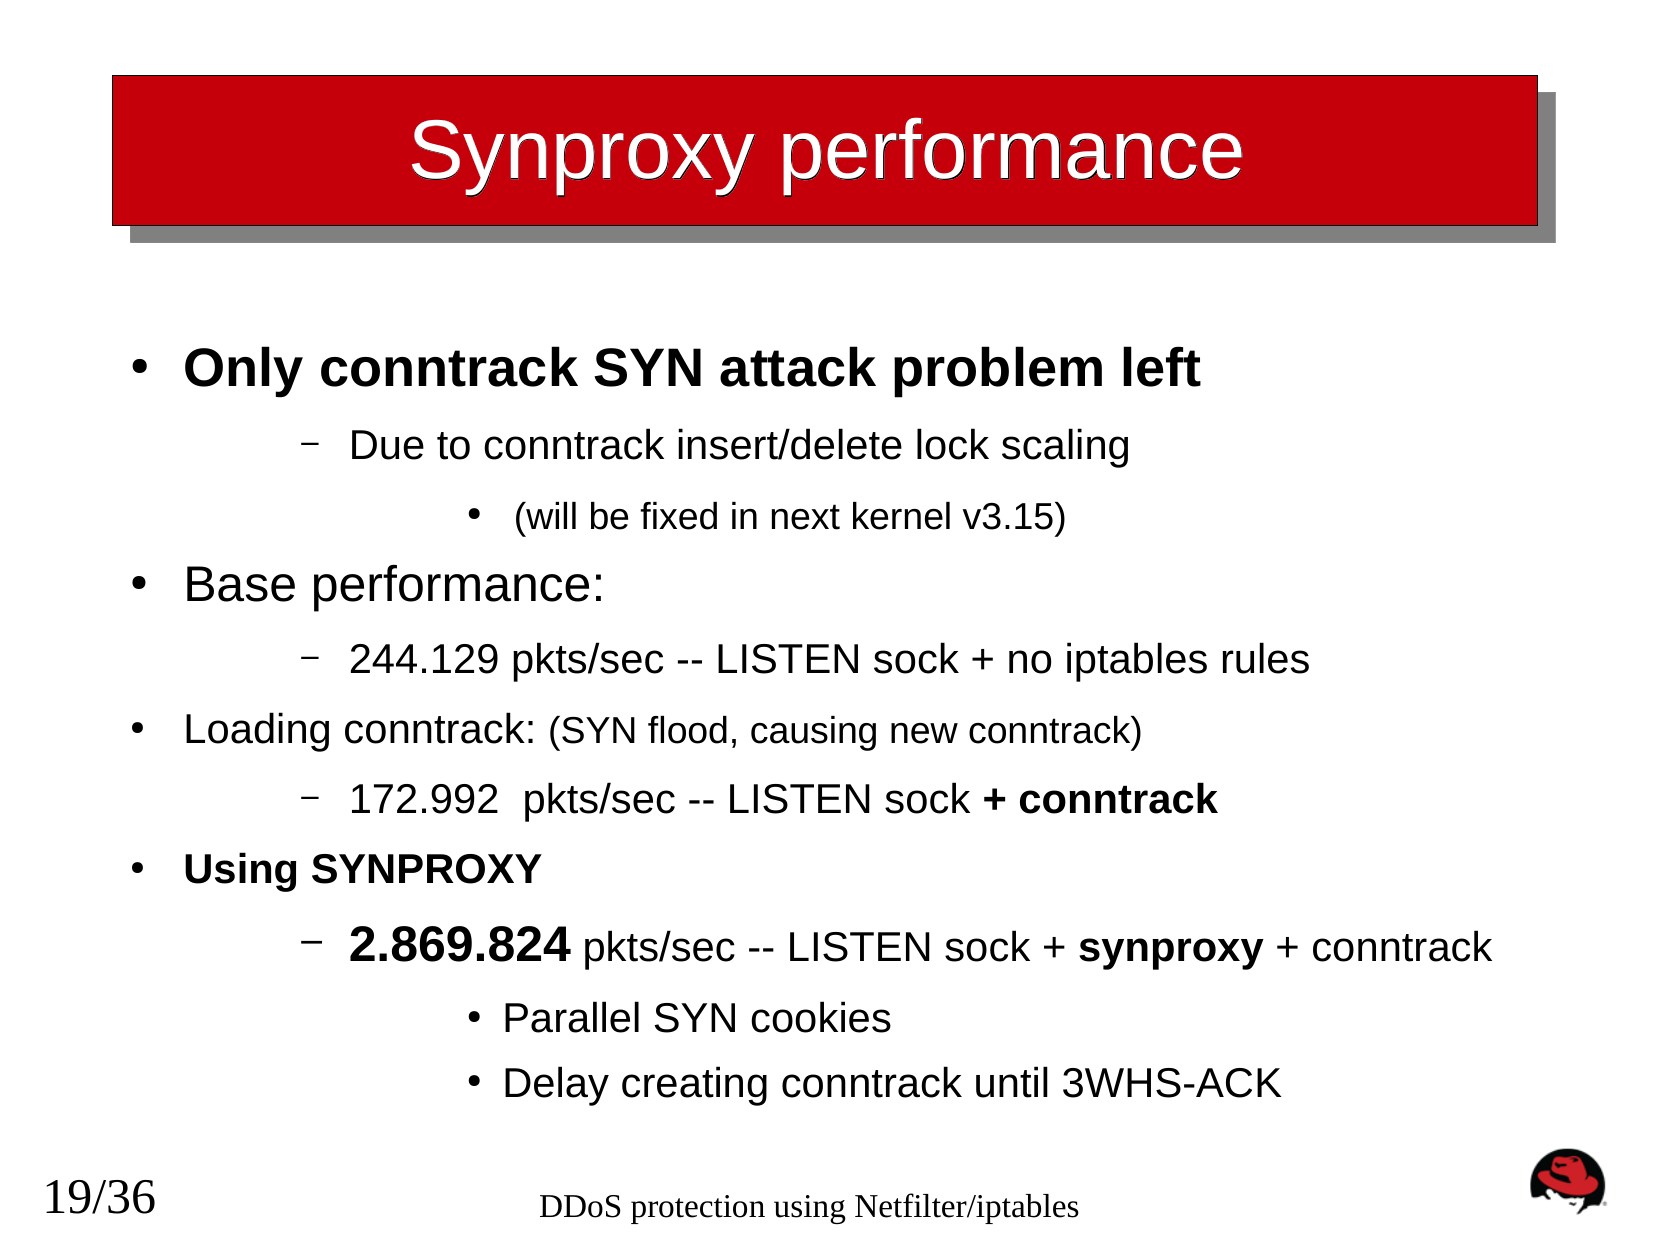

# Synproxy performance
Only conntrack SYN attack problem left
Due to conntrack insert/delete lock scaling
 (will be fixed in next kernel v3.15)
Base performance:
244.129 pkts/sec -- LISTEN sock + no iptables rules
Loading conntrack: (SYN flood, causing new conntrack)
172.992 pkts/sec -- LISTEN sock + conntrack
Using SYNPROXY
2.869.824 pkts/sec -- LISTEN sock + synproxy + conntrack
Parallel SYN cookies
Delay creating conntrack until 3WHS-ACK